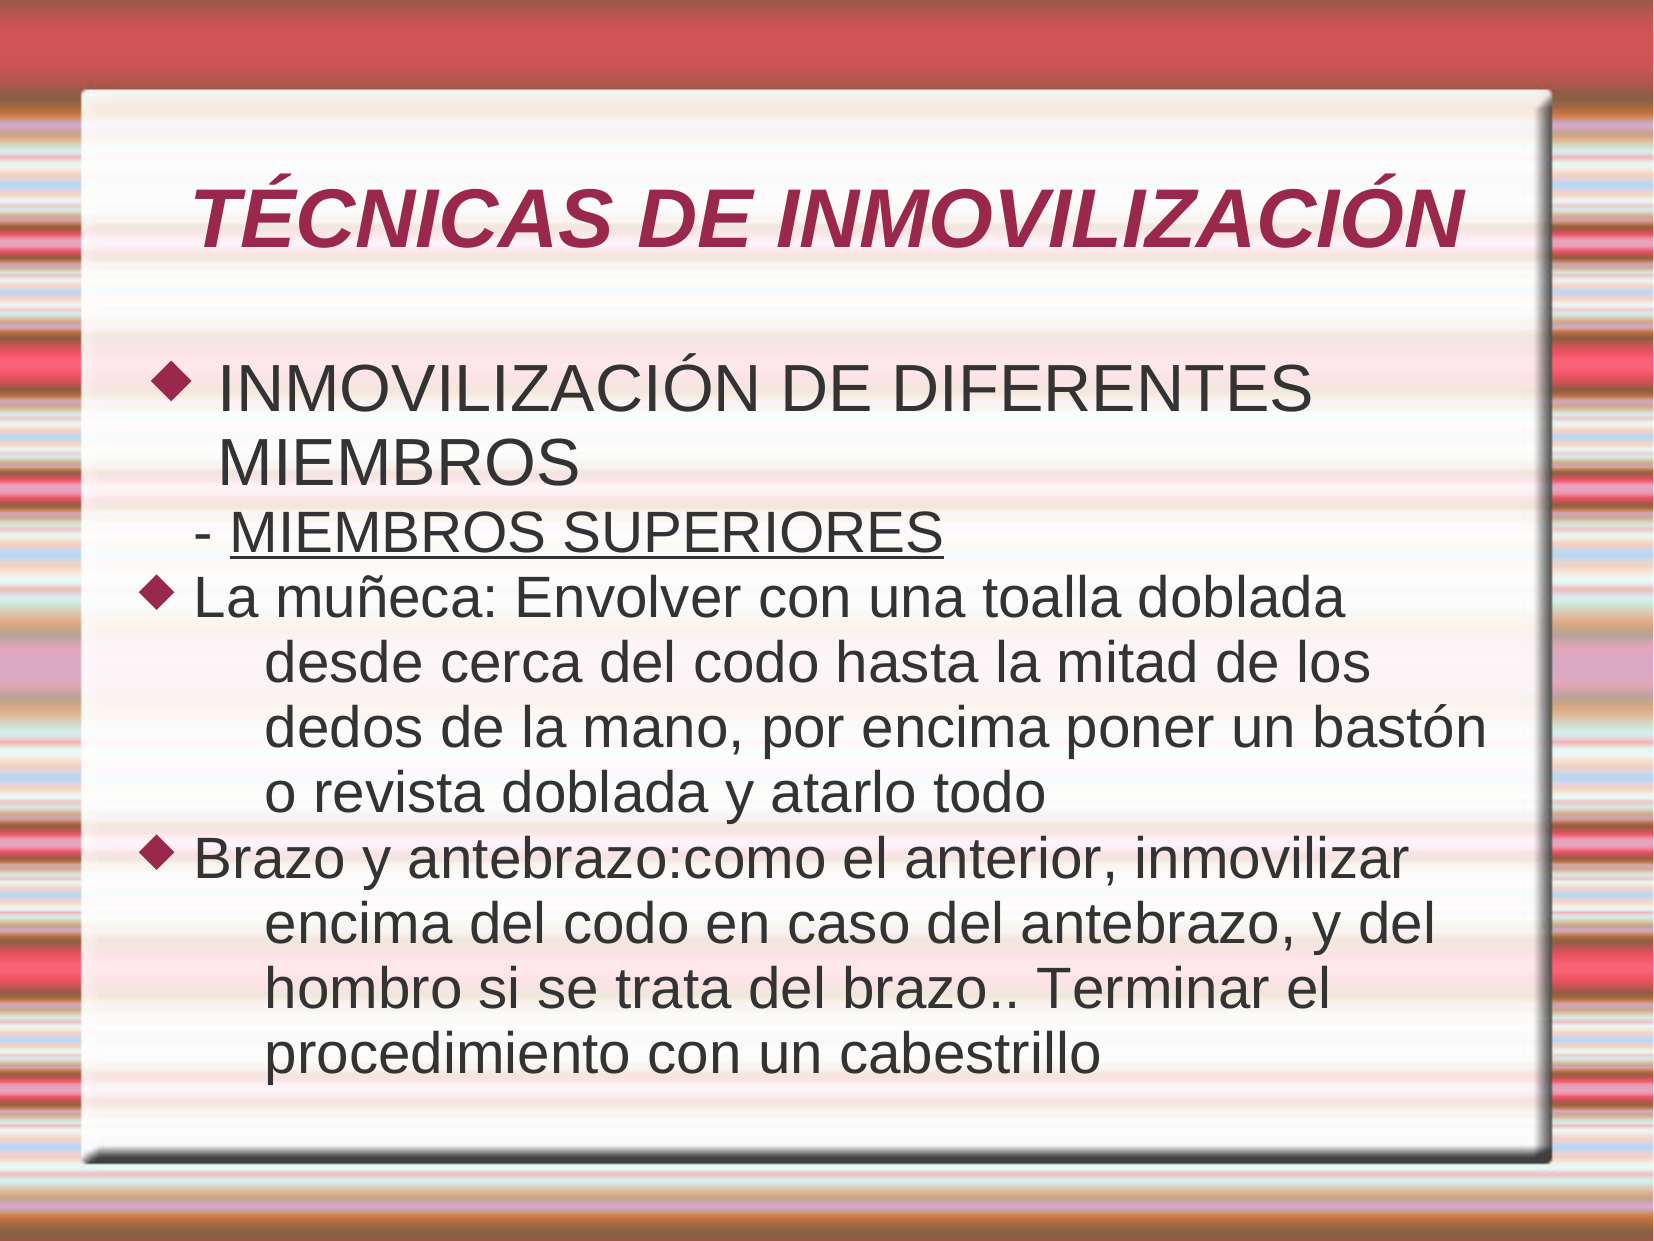

# TÉCNICAS DE INMOVILIZACIÓN
INMOVILIZACIÓN DE DIFERENTES MIEMBROS
- MIEMBROS SUPERIORES
La muñeca: Envolver con una toalla doblada desde cerca del codo hasta la mitad de los dedos de la mano, por encima poner un bastón o revista doblada y atarlo todo
Brazo y antebrazo:como el anterior, inmovilizar encima del codo en caso del antebrazo, y del hombro si se trata del brazo.. Terminar el procedimiento con un cabestrillo